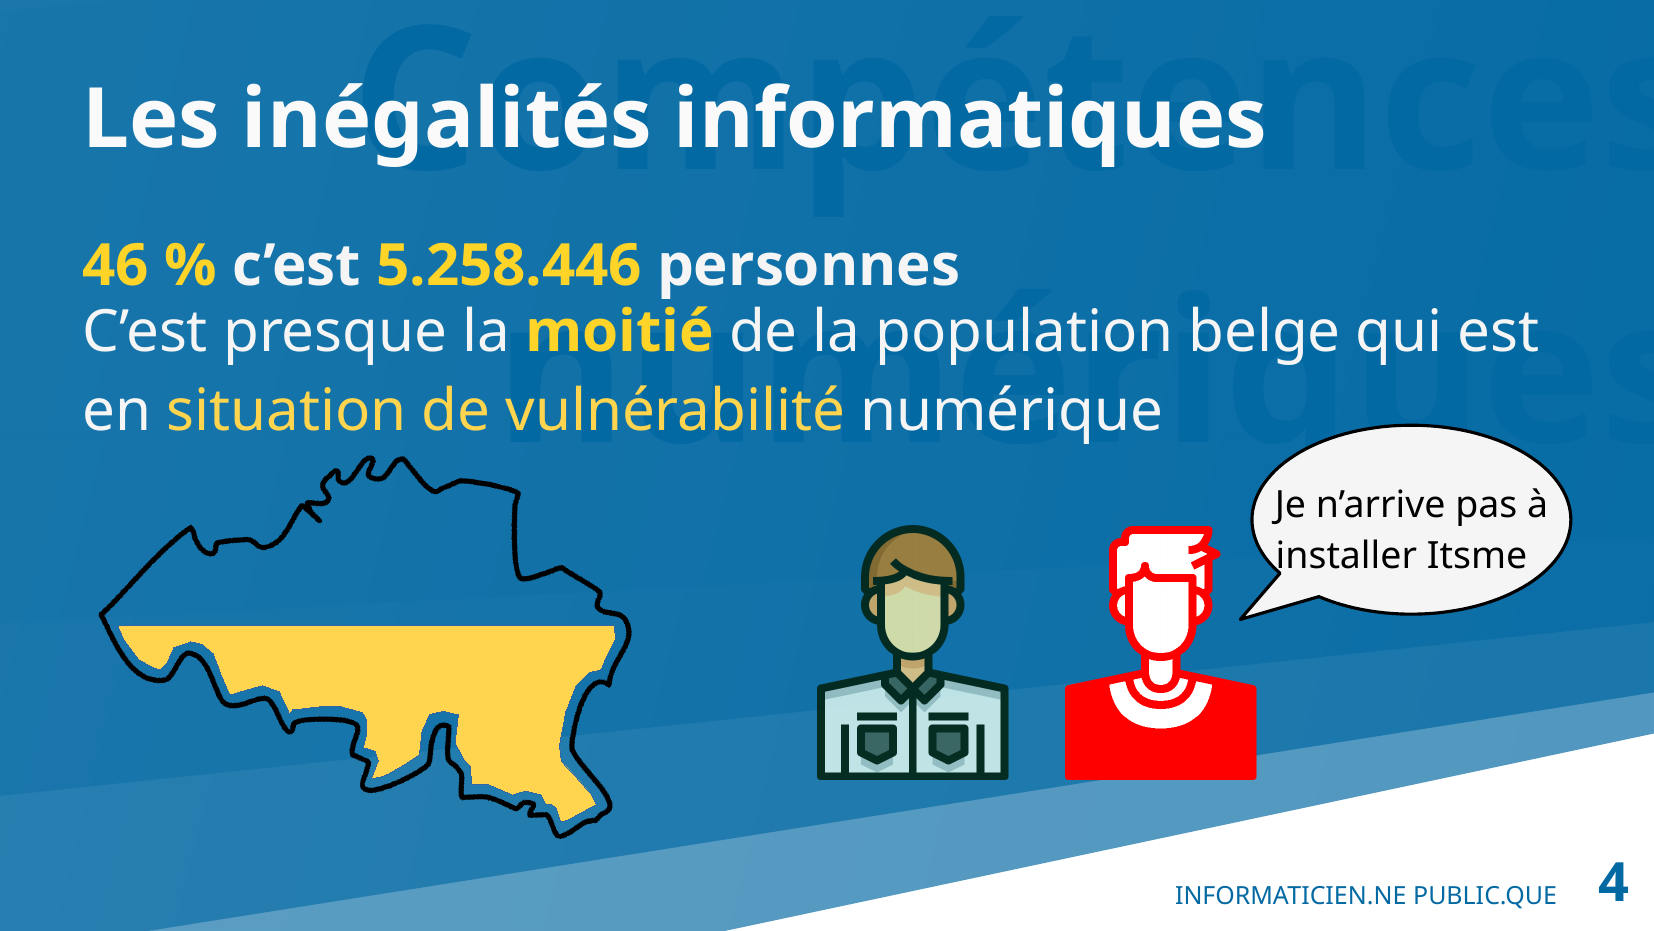

# Compétences numériques
Les inégalités informatiques
46 % c’est 5.258.446 personnes
C’est presque la moitié de la population belge qui est en situation de vulnérabilité numérique
Je n’arrive pas à installer Itsme
INFORMATICIEN.NE PUBLIC.QUE
4